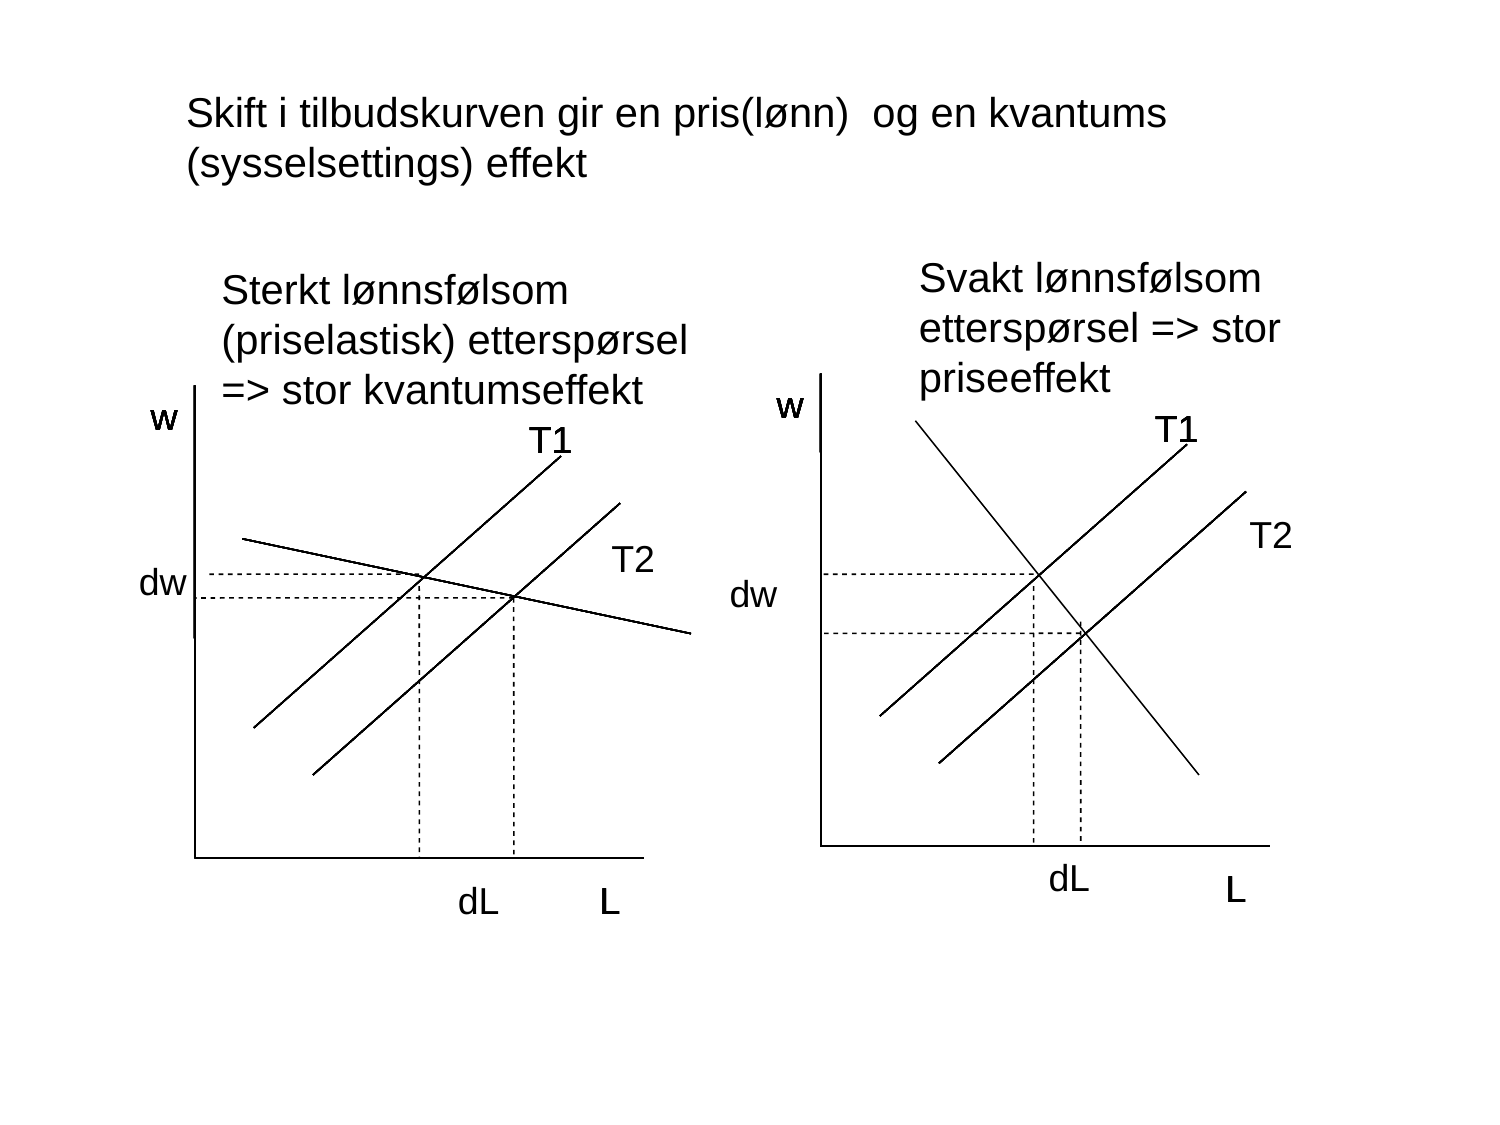

Skift i tilbudskurven gir en pris(lønn) og en kvantums (sysselsettings) effekt
Svakt lønnsfølsom etterspørsel => stor priseeffekt
Sterkt lønnsfølsom (priselastisk) etterspørsel => stor kvantumseffekt
w
w
w
w
w
w
w
w
w
w
T1
T1
T1
T1
T1
T1
T1
T1
T2
T2
dw
dw
dL
L
L
L
L
L
dL
L
L
L
L
L